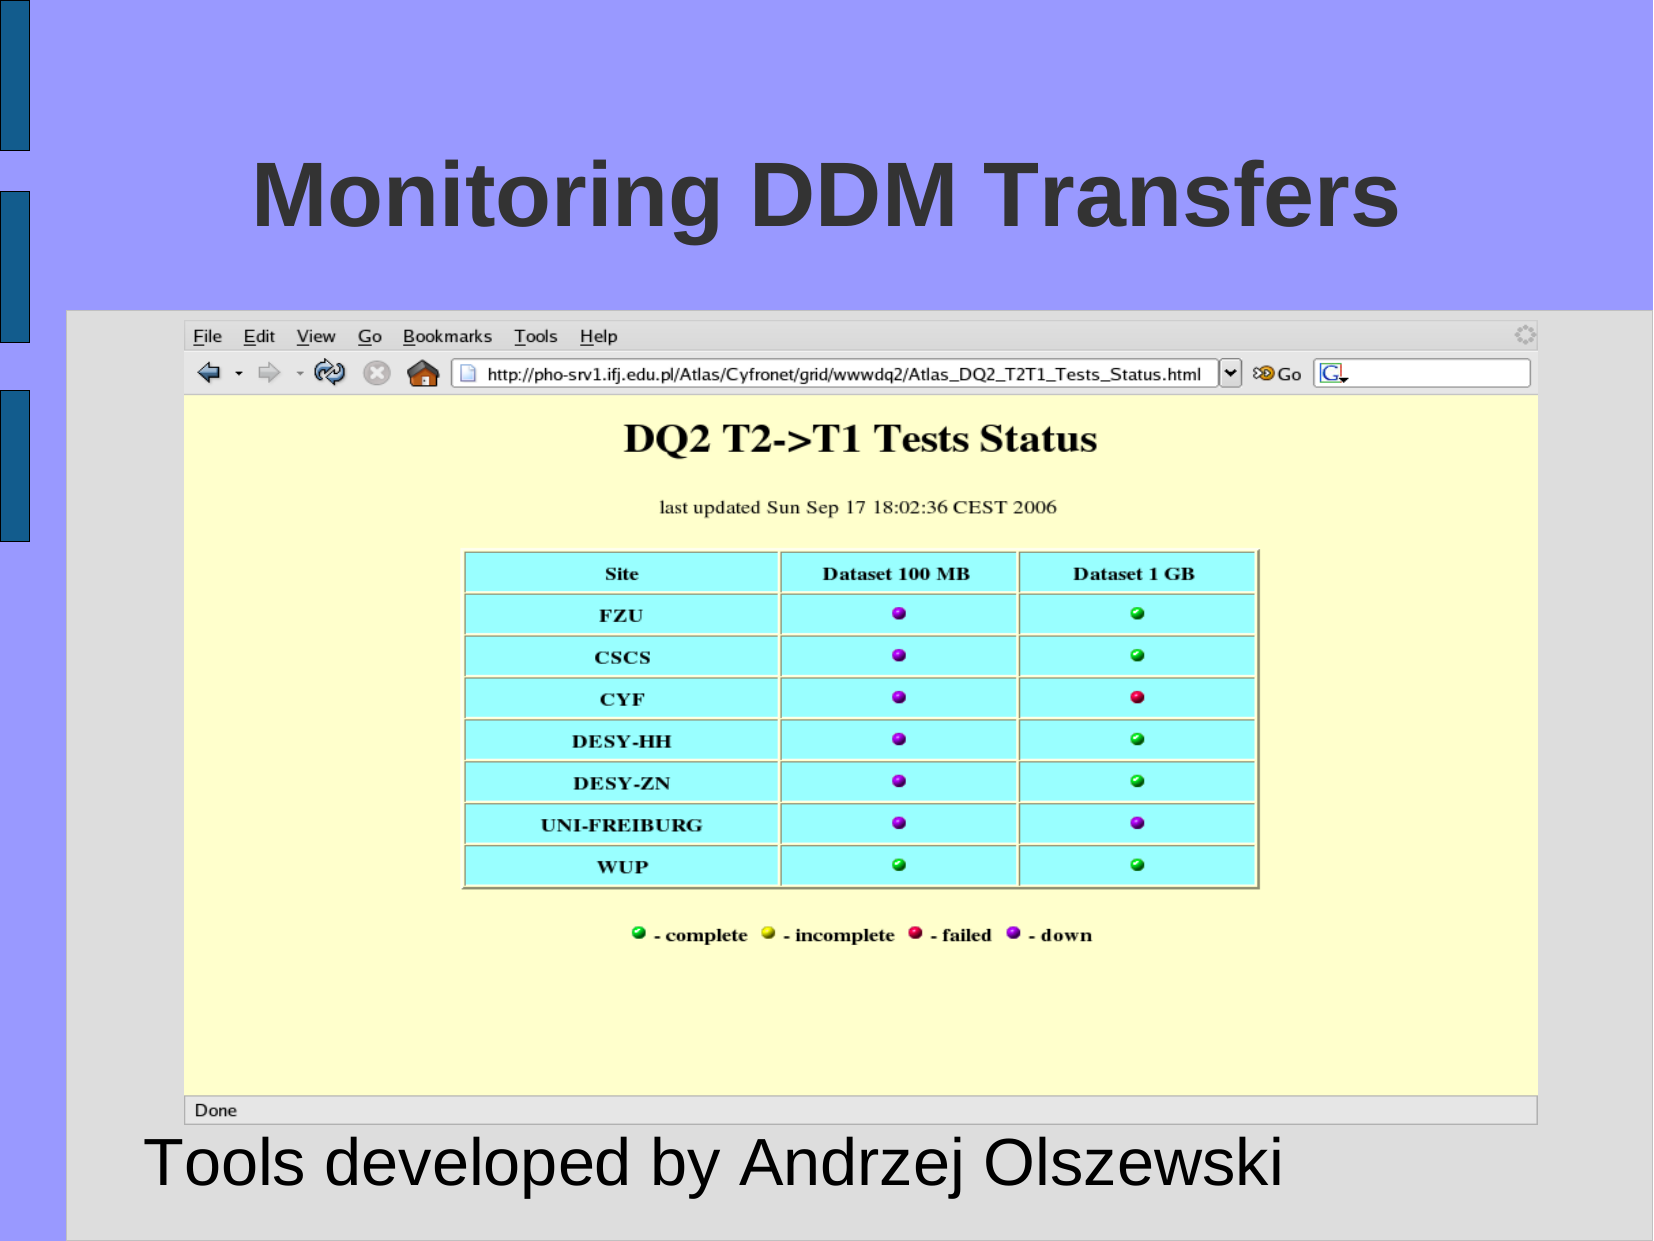

# Monitoring DDM Transfers
Tools developed by Andrzej Olszewski